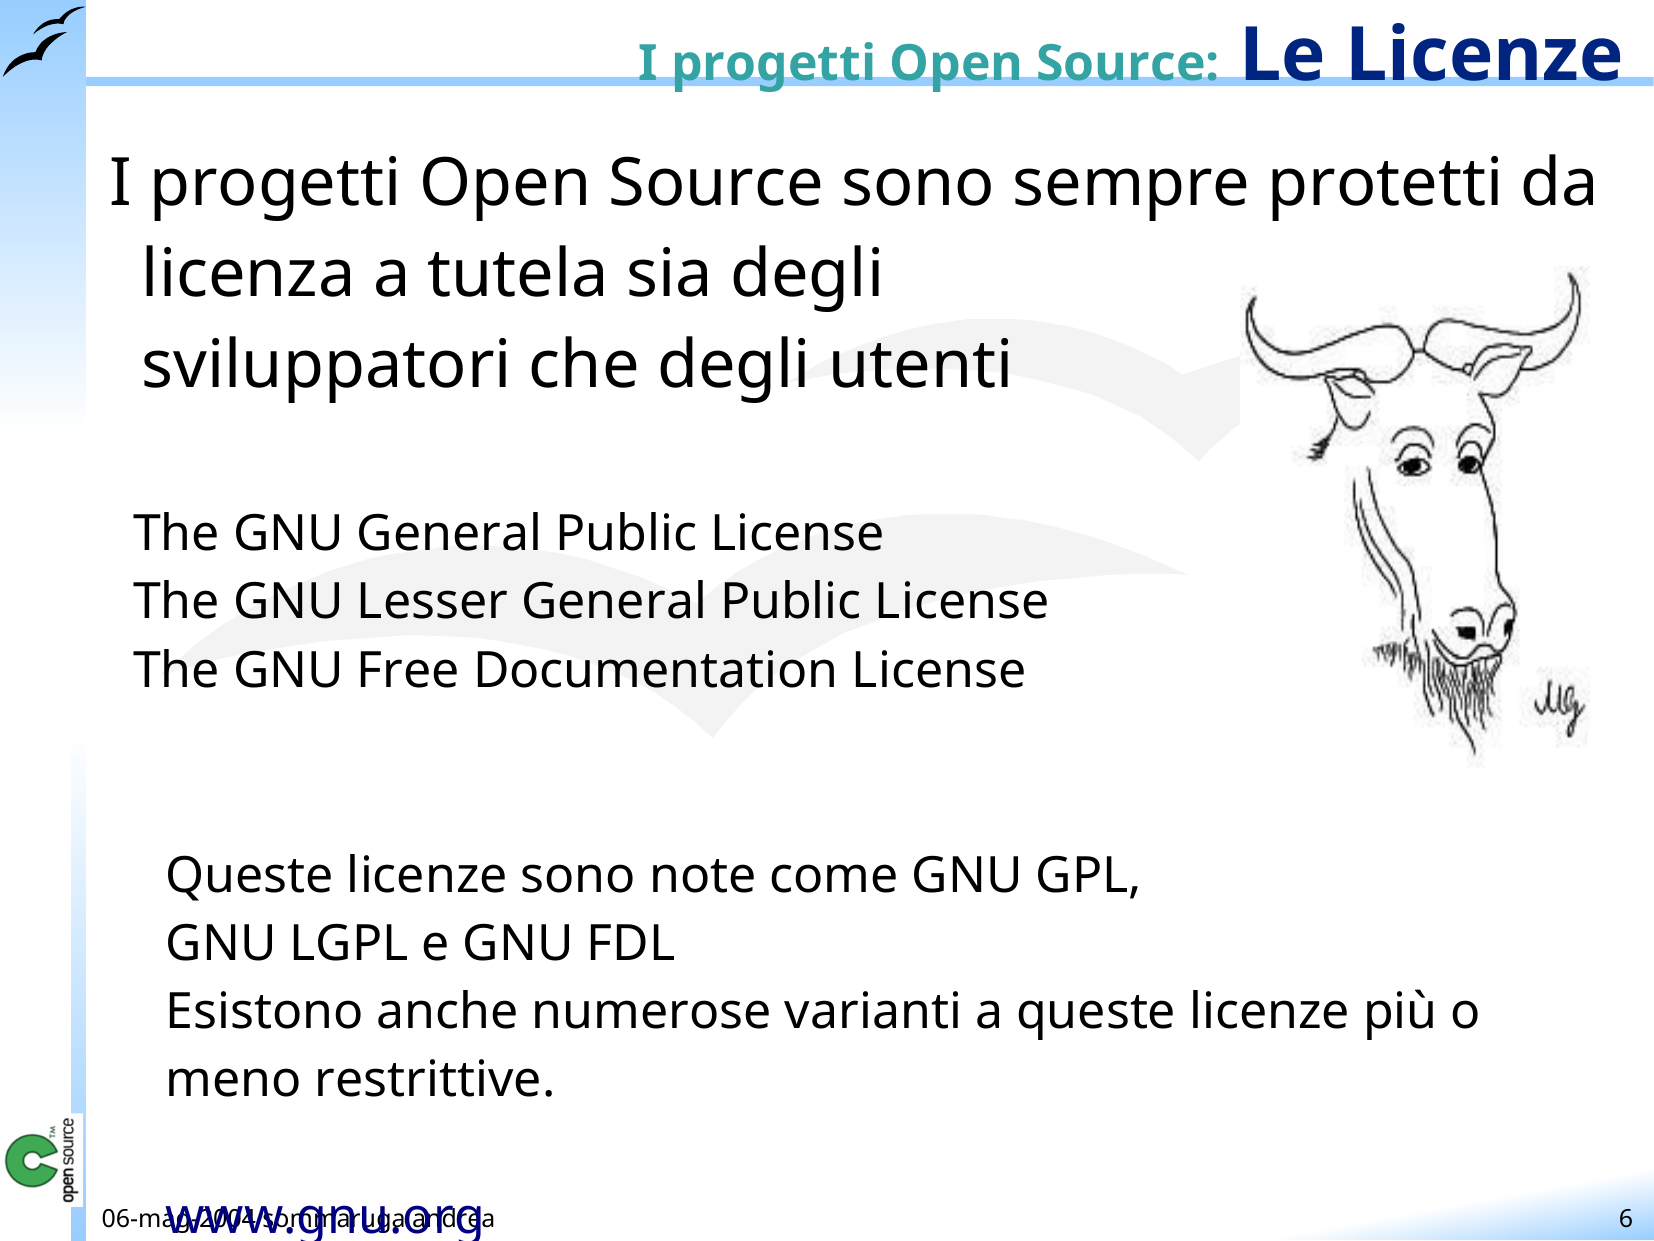

# I progetti Open Source: Le Licenze
I progetti Open Source sono sempre protetti da licenza a tutela sia degli
sviluppatori che degli utenti
The GNU General Public License
The GNU Lesser General Public License
The GNU Free Documentation License
Queste licenze sono note come GNU GPL,
GNU LGPL e GNU FDL
Esistono anche numerose varianti a queste licenze più o meno restrittive.
www.gnu.org